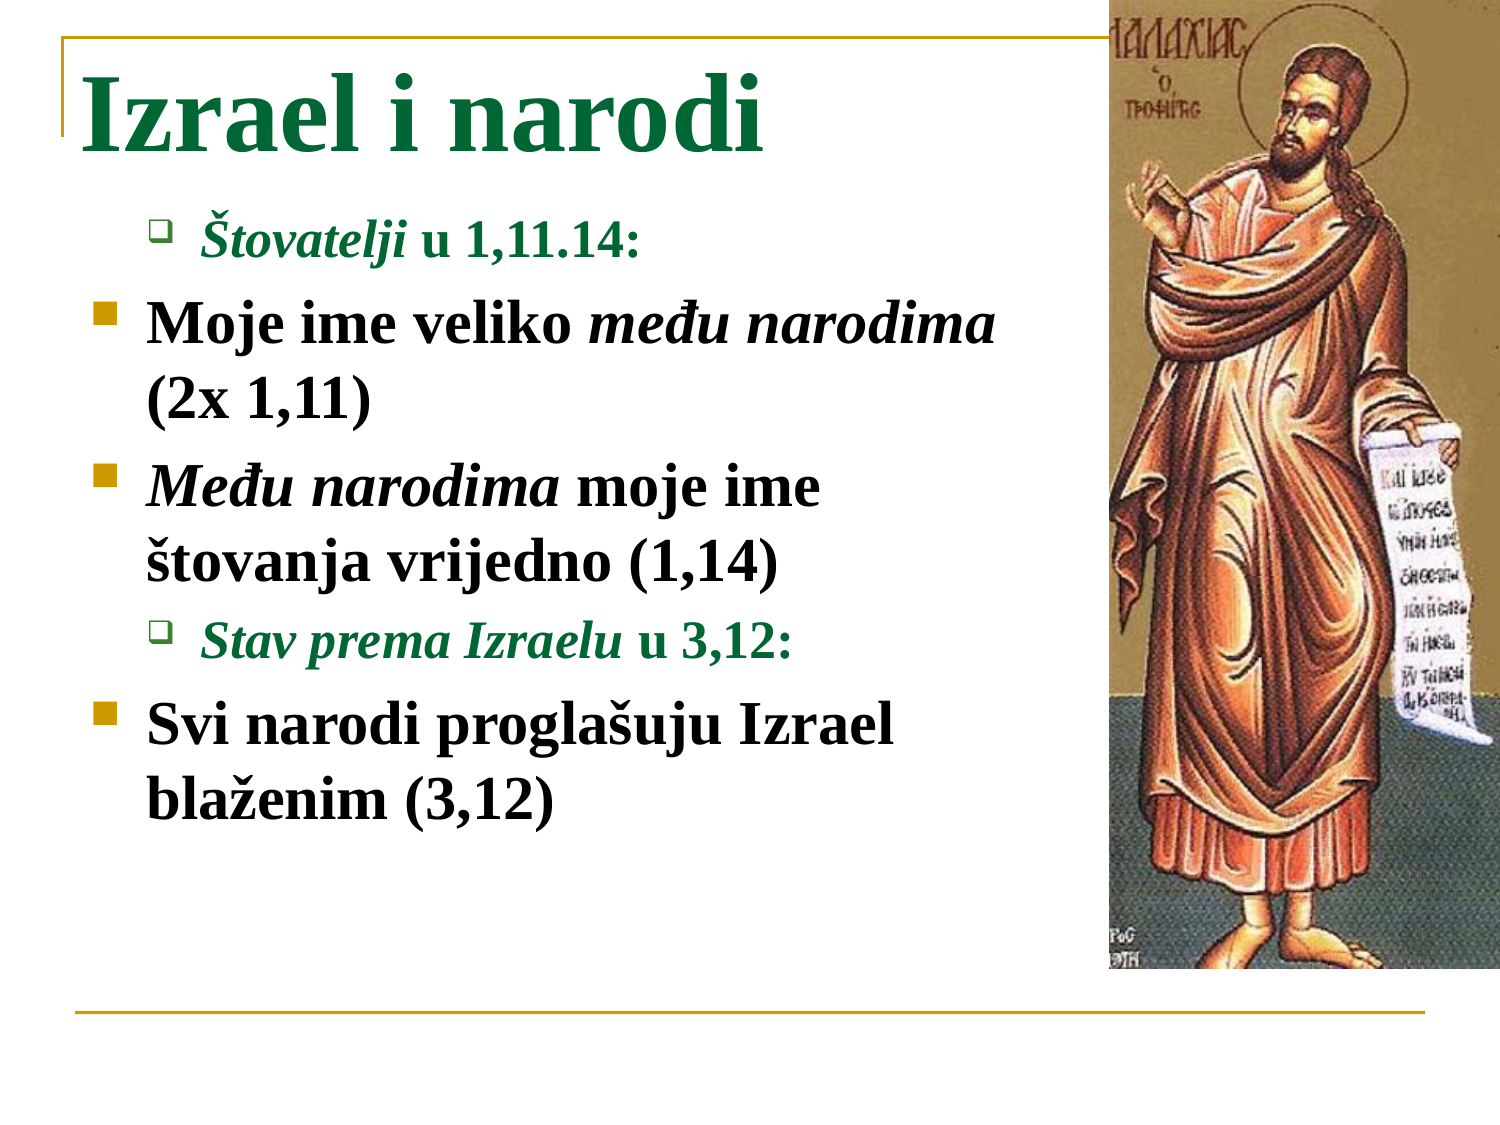

# Izrael i narodi
Štovatelji u 1,11.14:
Moje ime veliko među narodima
(2x 1,11)
Među narodima moje ime
štovanja vrijedno (1,14)
Stav prema Izraelu u 3,12:
Svi narodi proglašuju Izrael
blaženim (3,12)